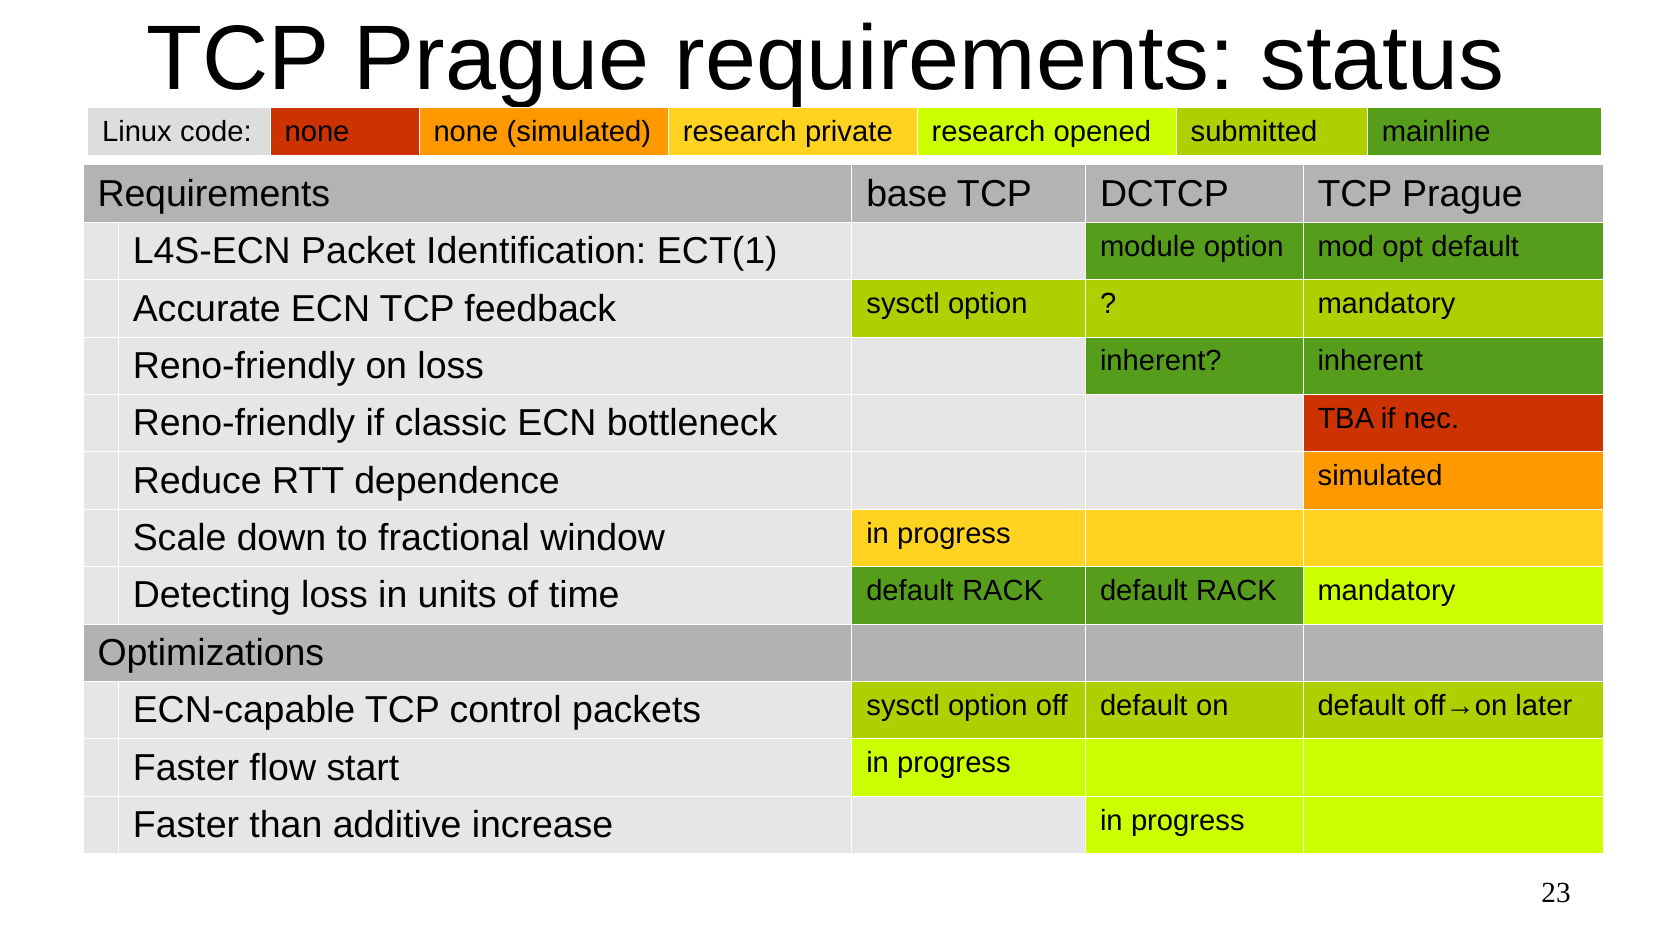

# TCP Prague requirements: status
| Linux code: | none | none (simulated) | research private | research opened | submitted | mainline |
| --- | --- | --- | --- | --- | --- | --- |
| Requirements | | base TCP | DCTCP | TCP Prague |
| --- | --- | --- | --- | --- |
| | L4S-ECN Packet Identification: ECT(1) | | module option | mod opt default |
| | Accurate ECN TCP feedback | sysctl option | ? | mandatory |
| | Reno-friendly on loss | | inherent? | inherent |
| | Reno-friendly if classic ECN bottleneck | | | TBA if nec. |
| | Reduce RTT dependence | | | simulated |
| | Scale down to fractional window | in progress | | |
| | Detecting loss in units of time | default RACK | default RACK | mandatory |
| Optimizations | | | | |
| | ECN-capable TCP control packets | sysctl option off | default on | default off→on later |
| | Faster flow start | in progress | | |
| | Faster than additive increase | | in progress | |
23